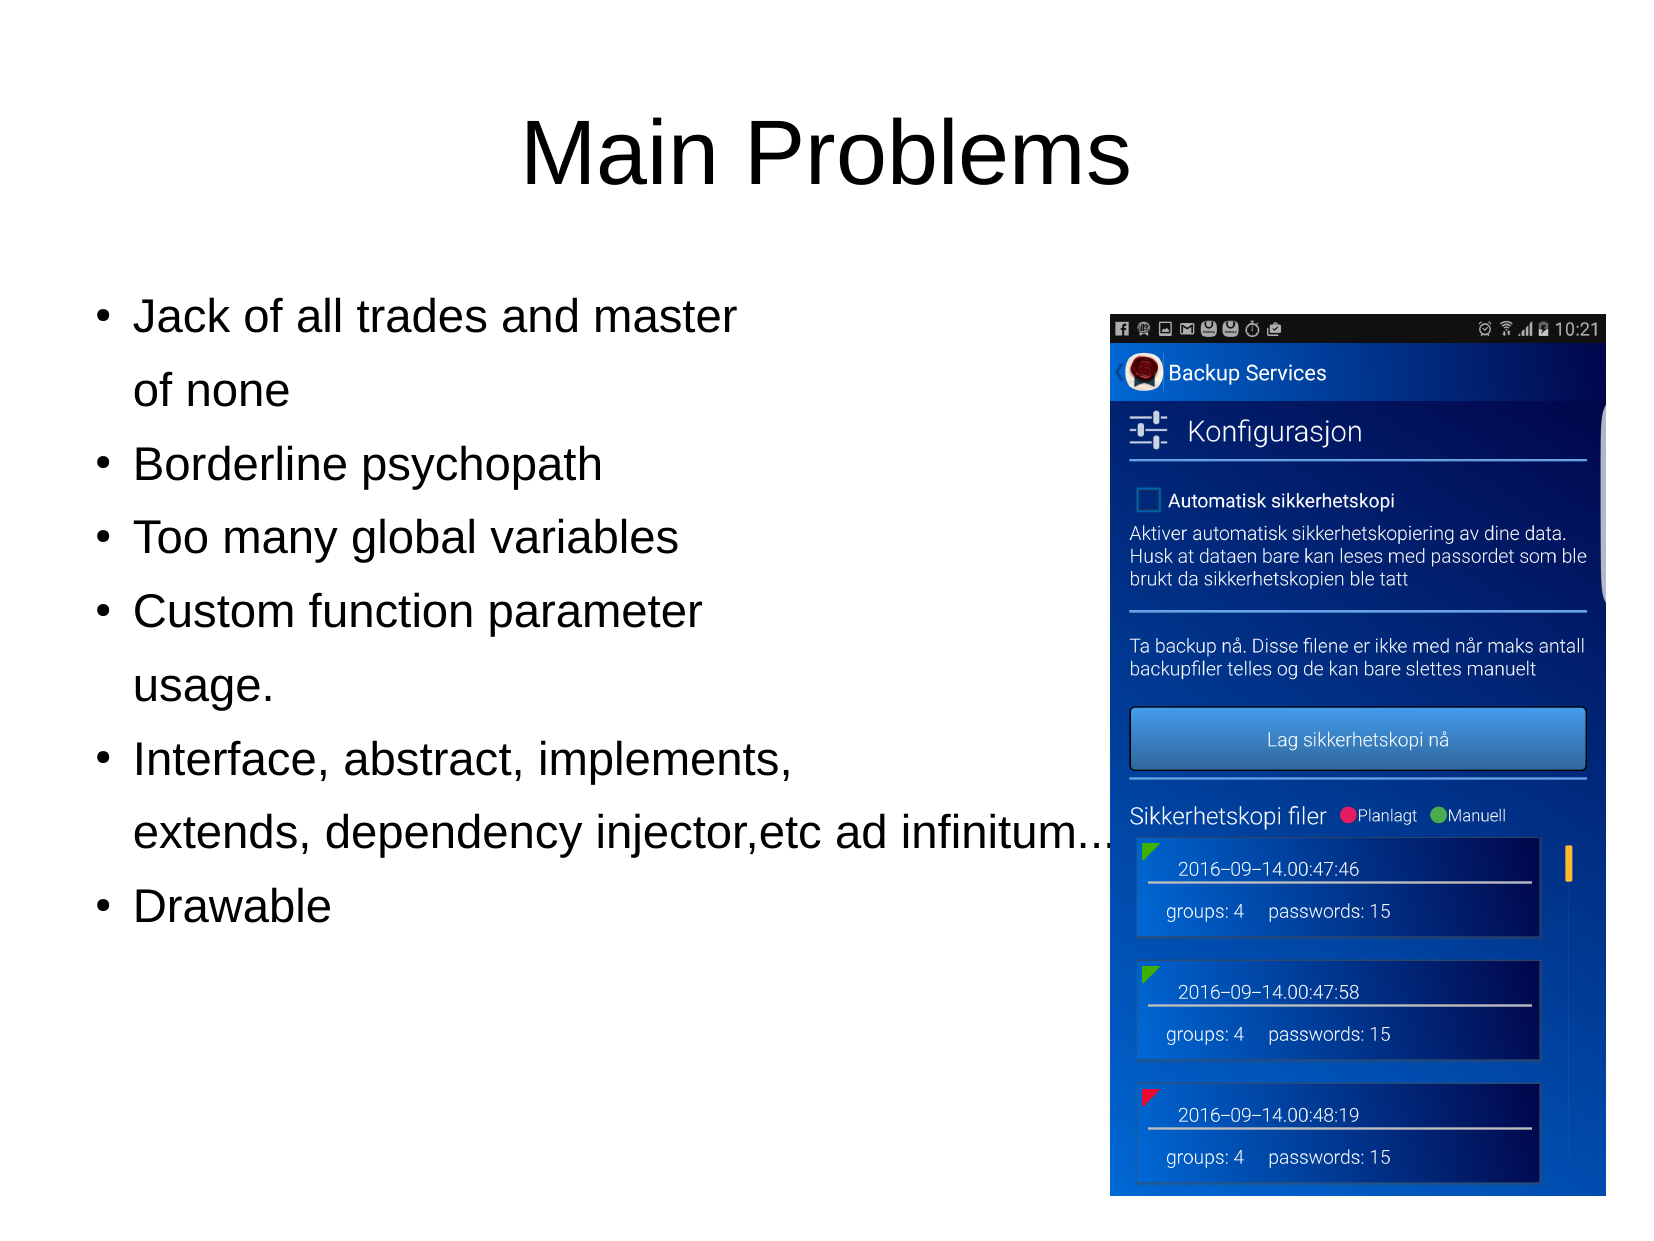

# Main Problems
Jack of all trades and master
of none
Borderline psychopath
Too many global variables
Custom function parameter
usage.
Interface, abstract, implements,
extends, dependency injector,etc ad infinitum...
Drawable